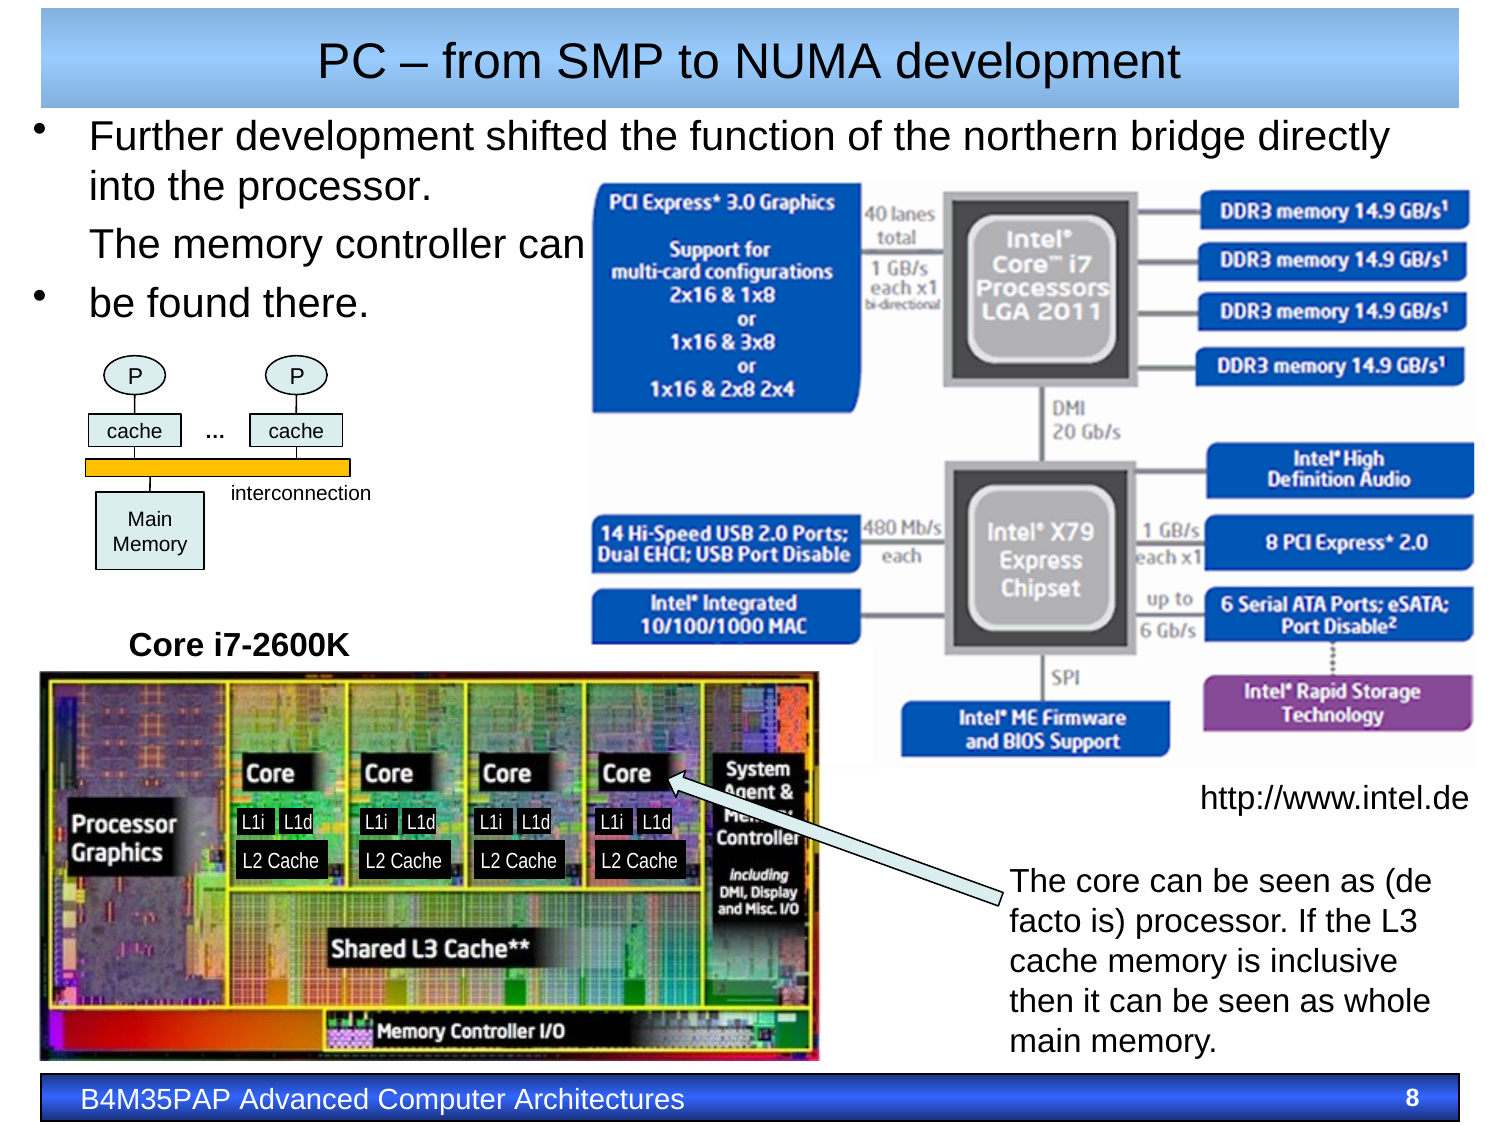

PC – from SMP to NUMA development
# Further development shifted the function of the northern bridge directly into the processor.
The memory controller can
be found there.
P
P
cache
…
cache
Main Memory
interconnection
Core i7-2600K
http://www.intel.de
 L1d
 L1d
 L1d
 L1d
 L1i
 L1i
 L1i
 L1i
L2 Cache
L2 Cache
L2 Cache
L2 Cache
The core can be seen as (de facto is) processor. If the L3 cache memory is inclusive then it can be seen as whole main memory.